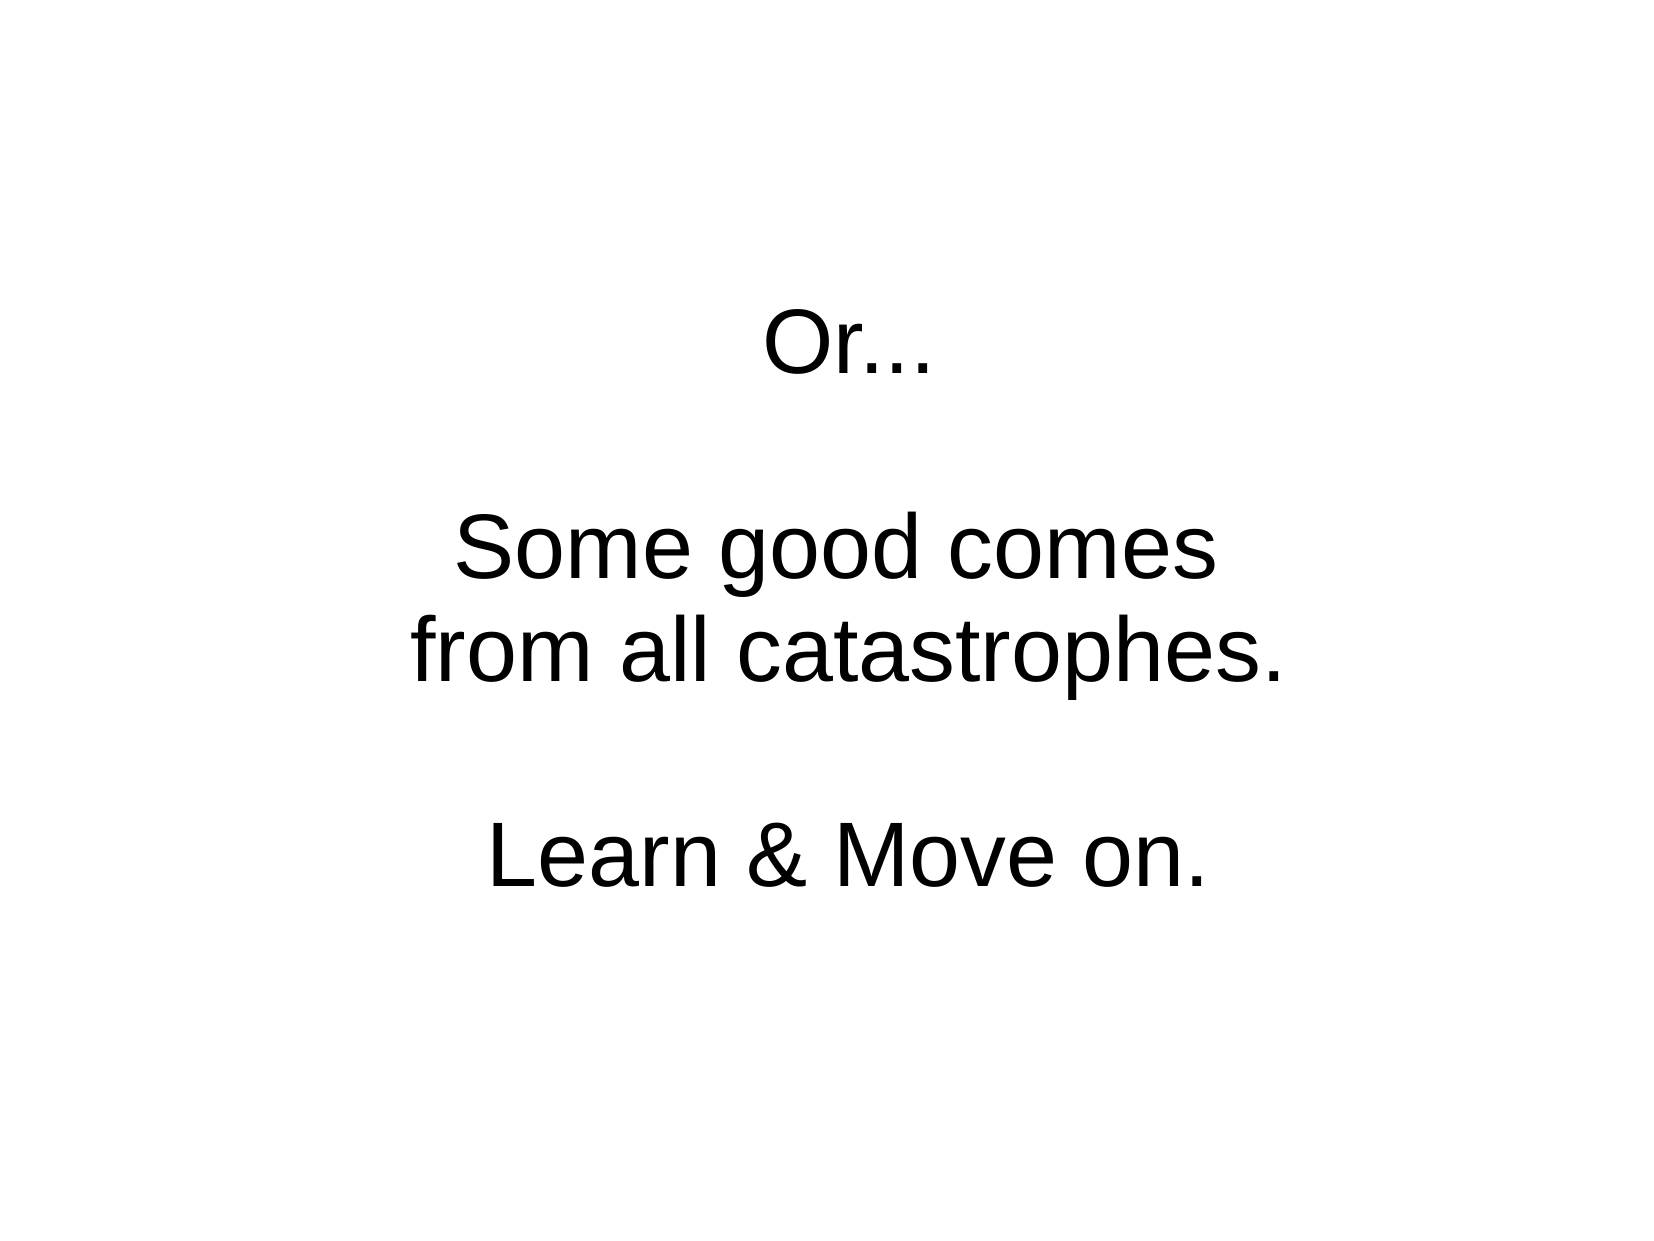

# Or... Some good comes from all catastrophes. Learn & Move on.